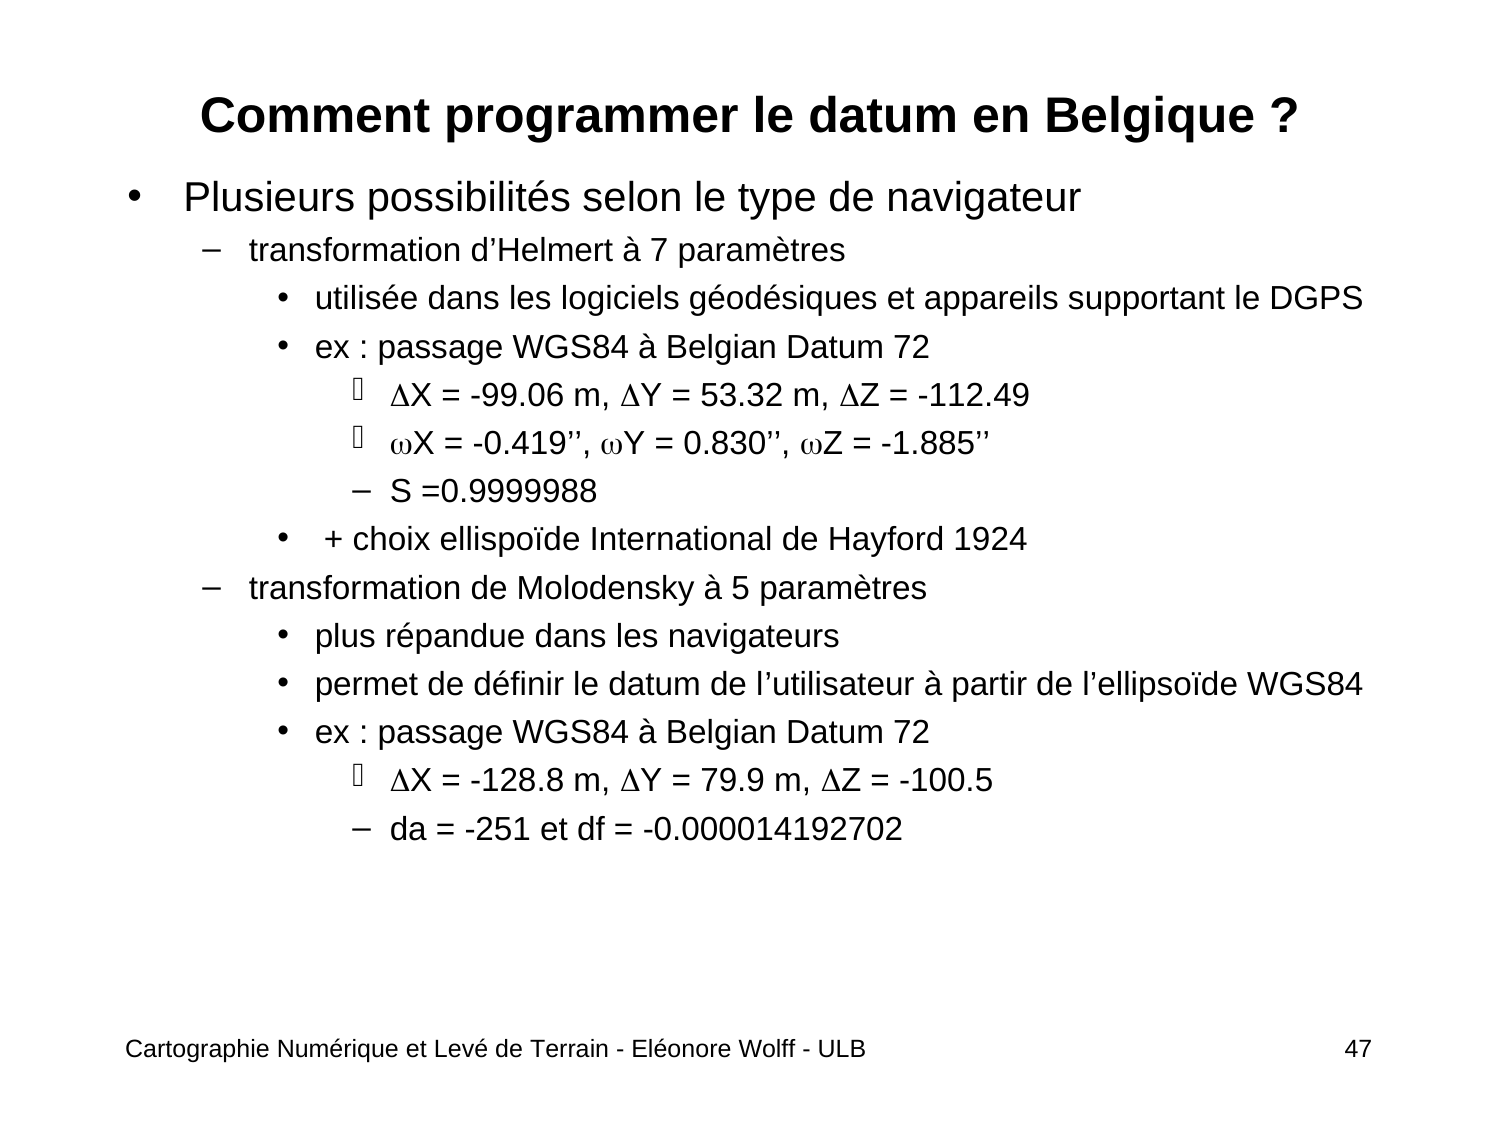

# Comment programmer le datum en Belgique ?
Plusieurs possibilités selon le type de navigateur
transformation d’Helmert à 7 paramètres
utilisée dans les logiciels géodésiques et appareils supportant le DGPS
ex : passage WGS84 à Belgian Datum 72
X = -99.06 m, Y = 53.32 m, Z = -112.49
X = -0.419’’, Y = 0.830’’, Z = -1.885’’
S =0.9999988
 + choix ellispoïde International de Hayford 1924
transformation de Molodensky à 5 paramètres
plus répandue dans les navigateurs
permet de définir le datum de l’utilisateur à partir de l’ellipsoïde WGS84
ex : passage WGS84 à Belgian Datum 72
X = -128.8 m, Y = 79.9 m, Z = -100.5
da = -251 et df = -0.000014192702
Cartographie Numérique et Levé de Terrain - Eléonore Wolff - ULB